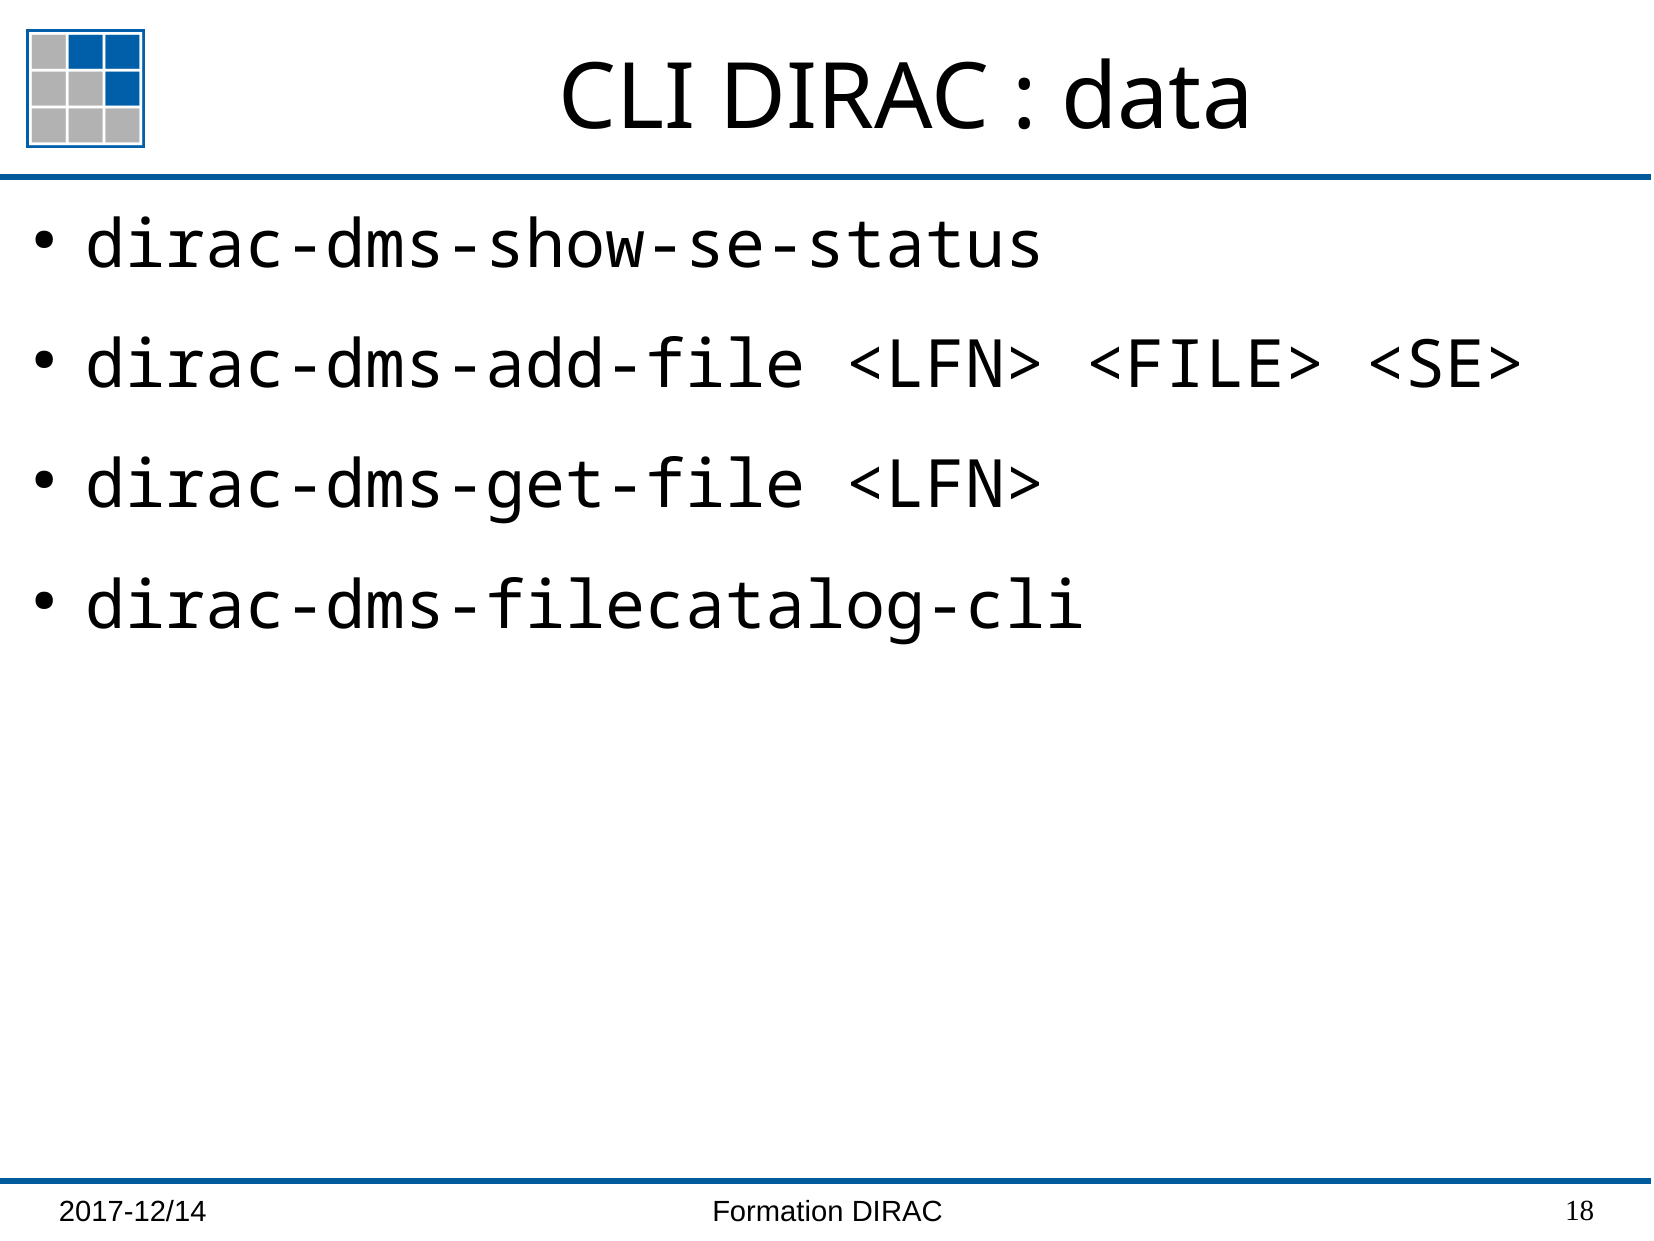

# CLI DIRAC : data
dirac-dms-show-se-status
dirac-dms-add-file <LFN> <FILE> <SE>
dirac-dms-get-file <LFN>
dirac-dms-filecatalog-cli
March 2017
BELLE 2 - LAL